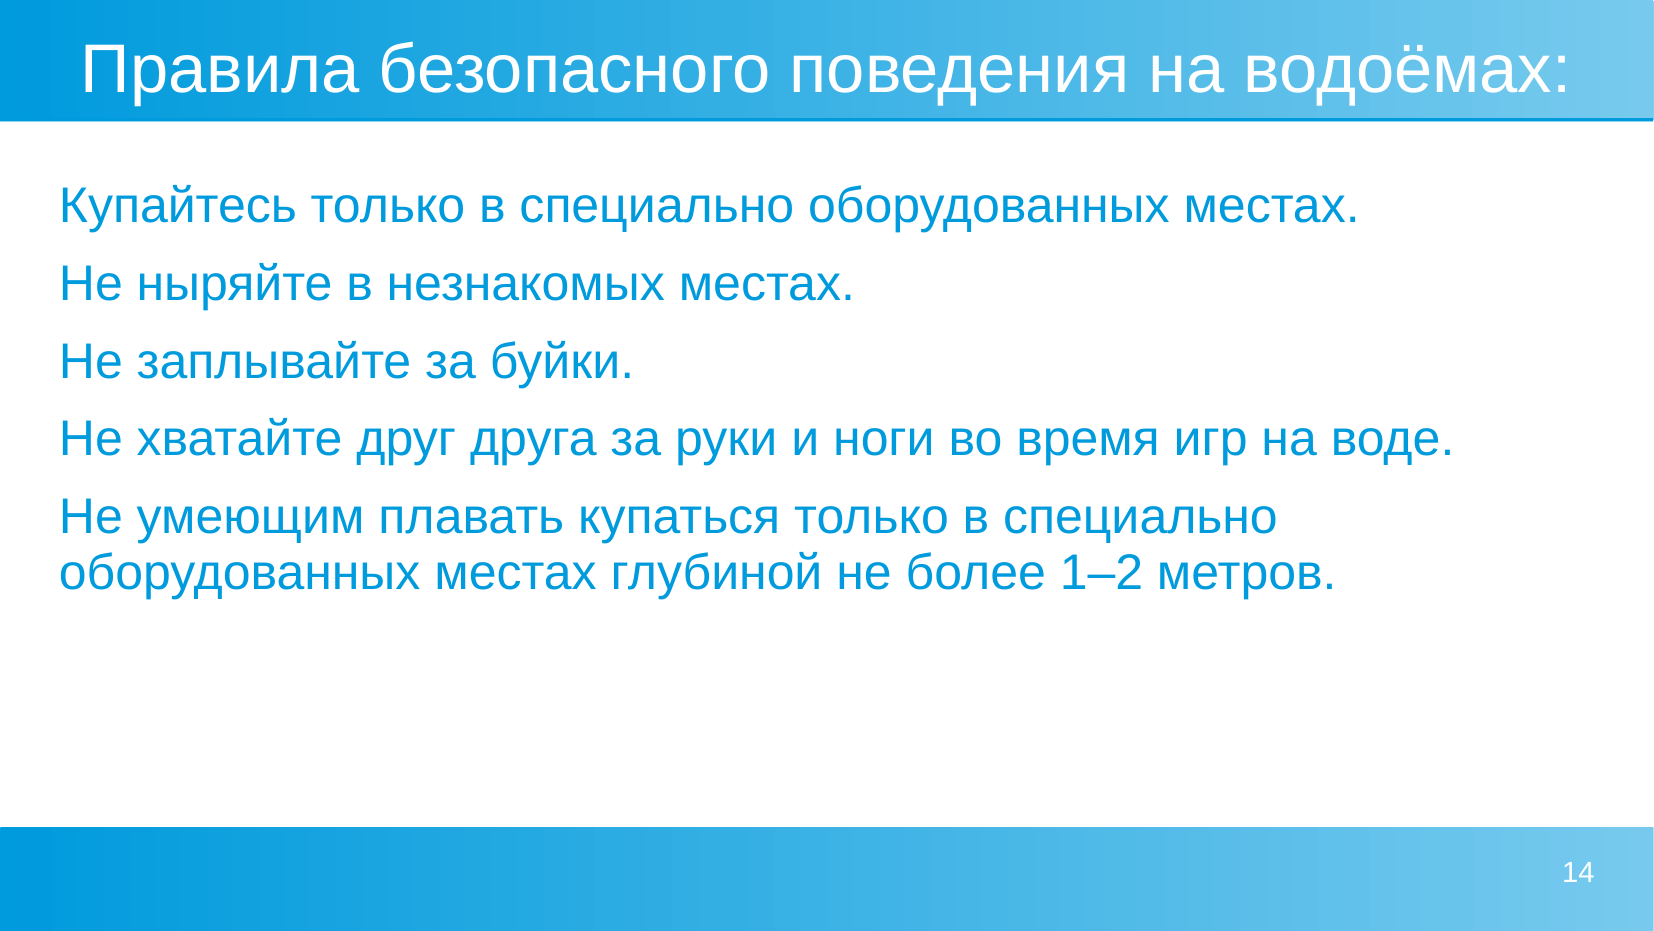

# Правила безопасного поведения на водоёмах:
Купайтесь только в специально оборудованных местах.
Не ныряйте в незнакомых местах.
Не заплывайте за буйки.
Не хватайте друг друга за руки и ноги во время игр на воде.
Не умеющим плавать купаться только в специально оборудованных местах глубиной не более 1–2 метров.
14